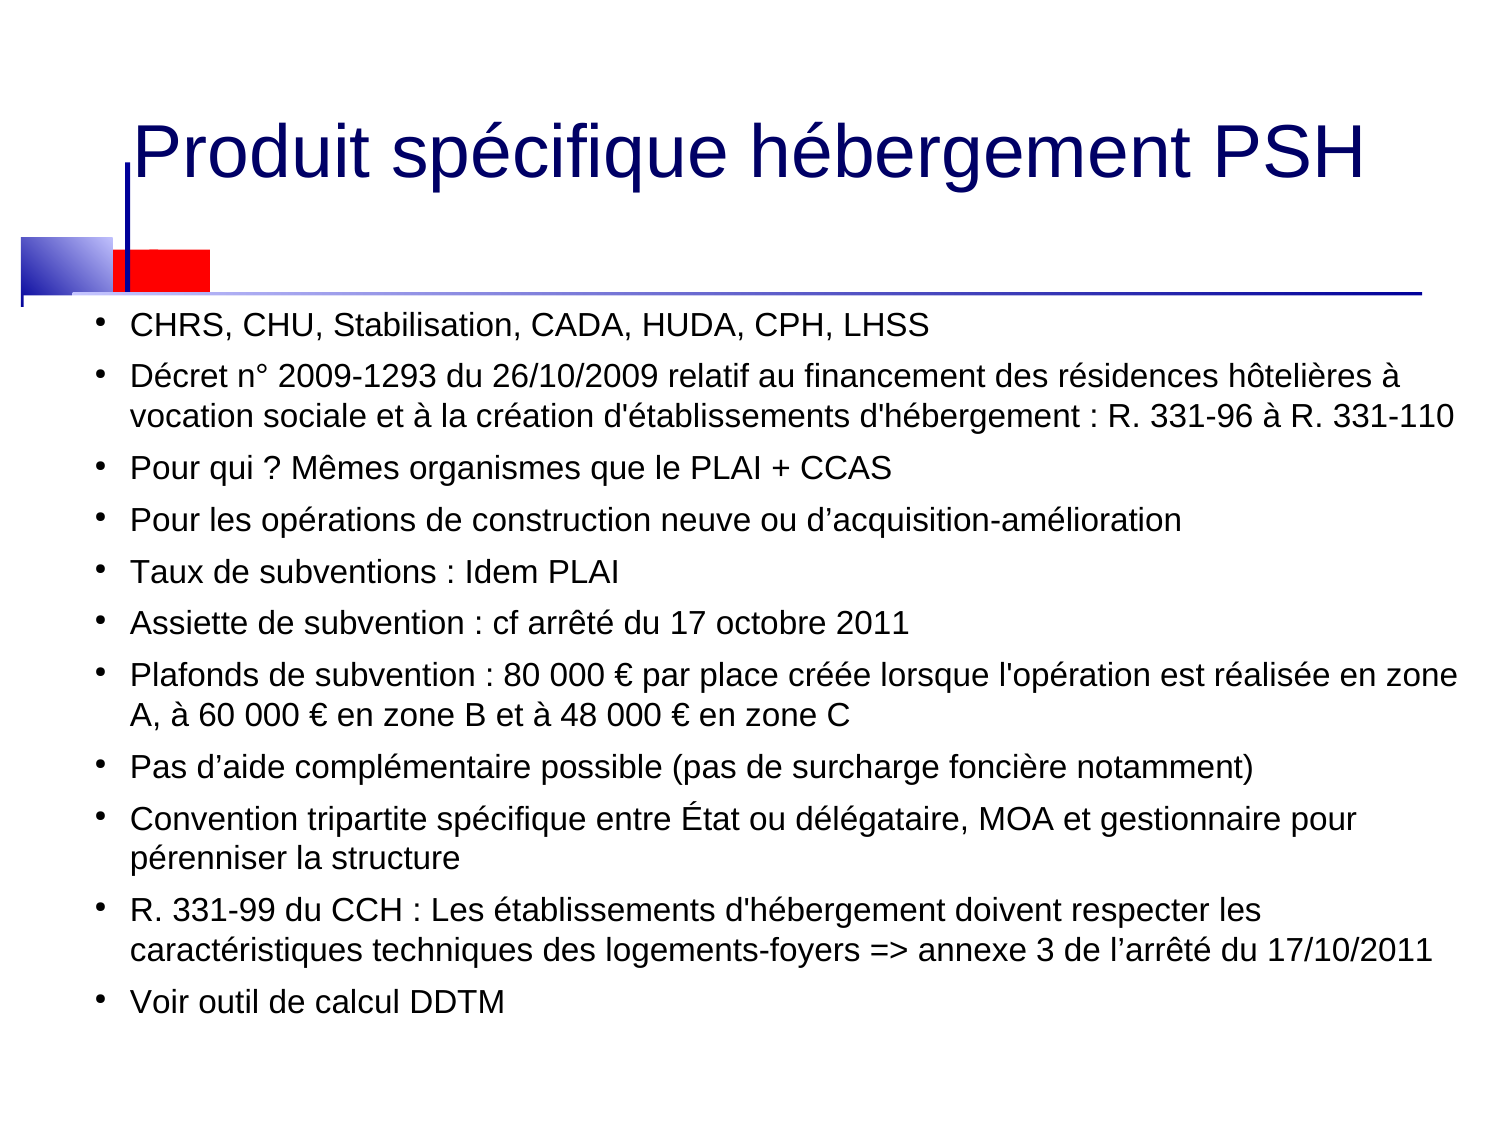

# Produit spécifique hébergement PSH
CHRS, CHU, Stabilisation, CADA, HUDA, CPH, LHSS
Décret n° 2009-1293 du 26/10/2009 relatif au financement des résidences hôtelières à vocation sociale et à la création d'établissements d'hébergement : R. 331-96 à R. 331-110
Pour qui ? Mêmes organismes que le PLAI + CCAS
Pour les opérations de construction neuve ou d’acquisition-amélioration
Taux de subventions : Idem PLAI
Assiette de subvention : cf arrêté du 17 octobre 2011
Plafonds de subvention : 80 000 € par place créée lorsque l'opération est réalisée en zone A, à 60 000 € en zone B et à 48 000 € en zone C
Pas d’aide complémentaire possible (pas de surcharge foncière notamment)
Convention tripartite spécifique entre État ou délégataire, MOA et gestionnaire pour pérenniser la structure
R. 331-99 du CCH : Les établissements d'hébergement doivent respecter les caractéristiques techniques des logements-foyers => annexe 3 de l’arrêté du 17/10/2011
Voir outil de calcul DDTM